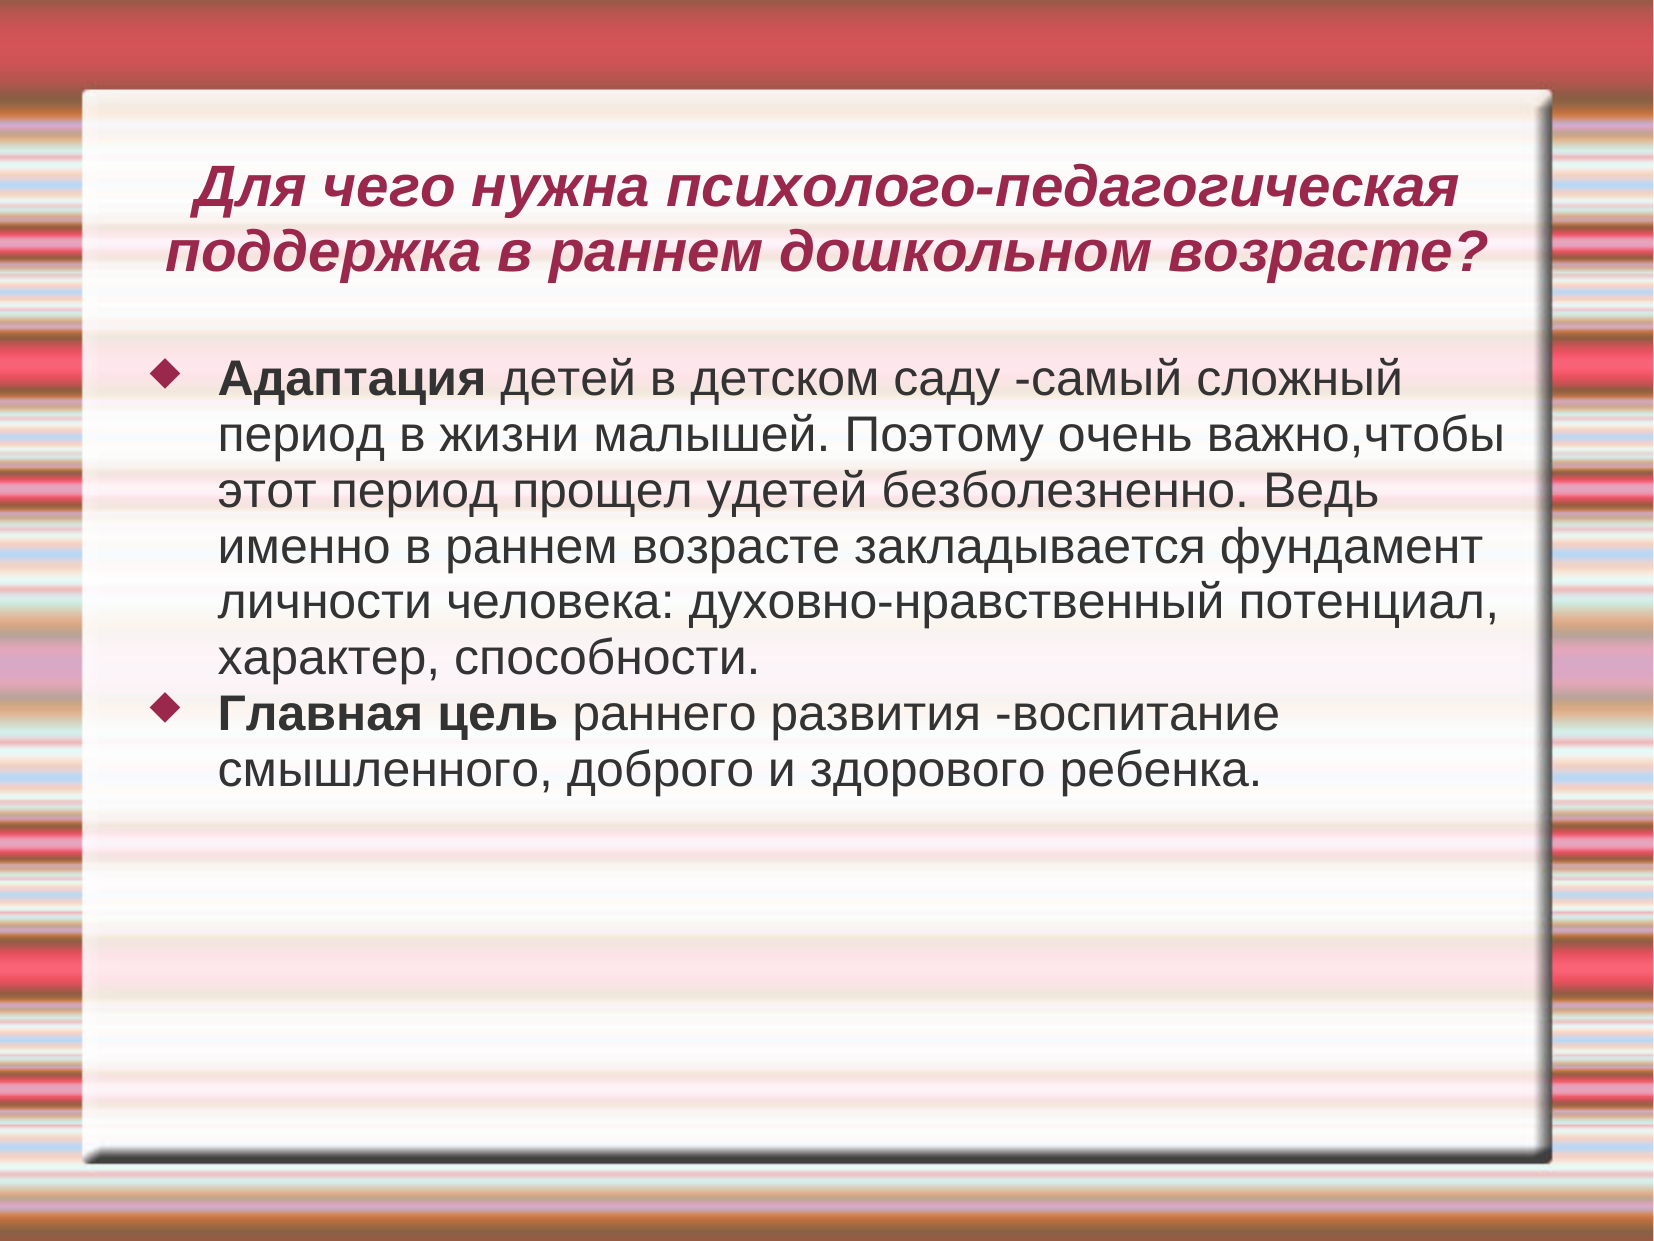

# Для чего нужна психолого-педагогическая поддержка в раннем дошкольном возрасте?
Адаптация детей в детском саду -самый сложный период в жизни малышей. Поэтому очень важно,чтобы этот период прощел удетей безболезненно. Ведь именно в раннем возрасте закладывается фундамент личности человека: духовно-нравственный потенциал, характер, способности.
Главная цель раннего развития -воспитание смышленного, доброго и здорового ребенка.